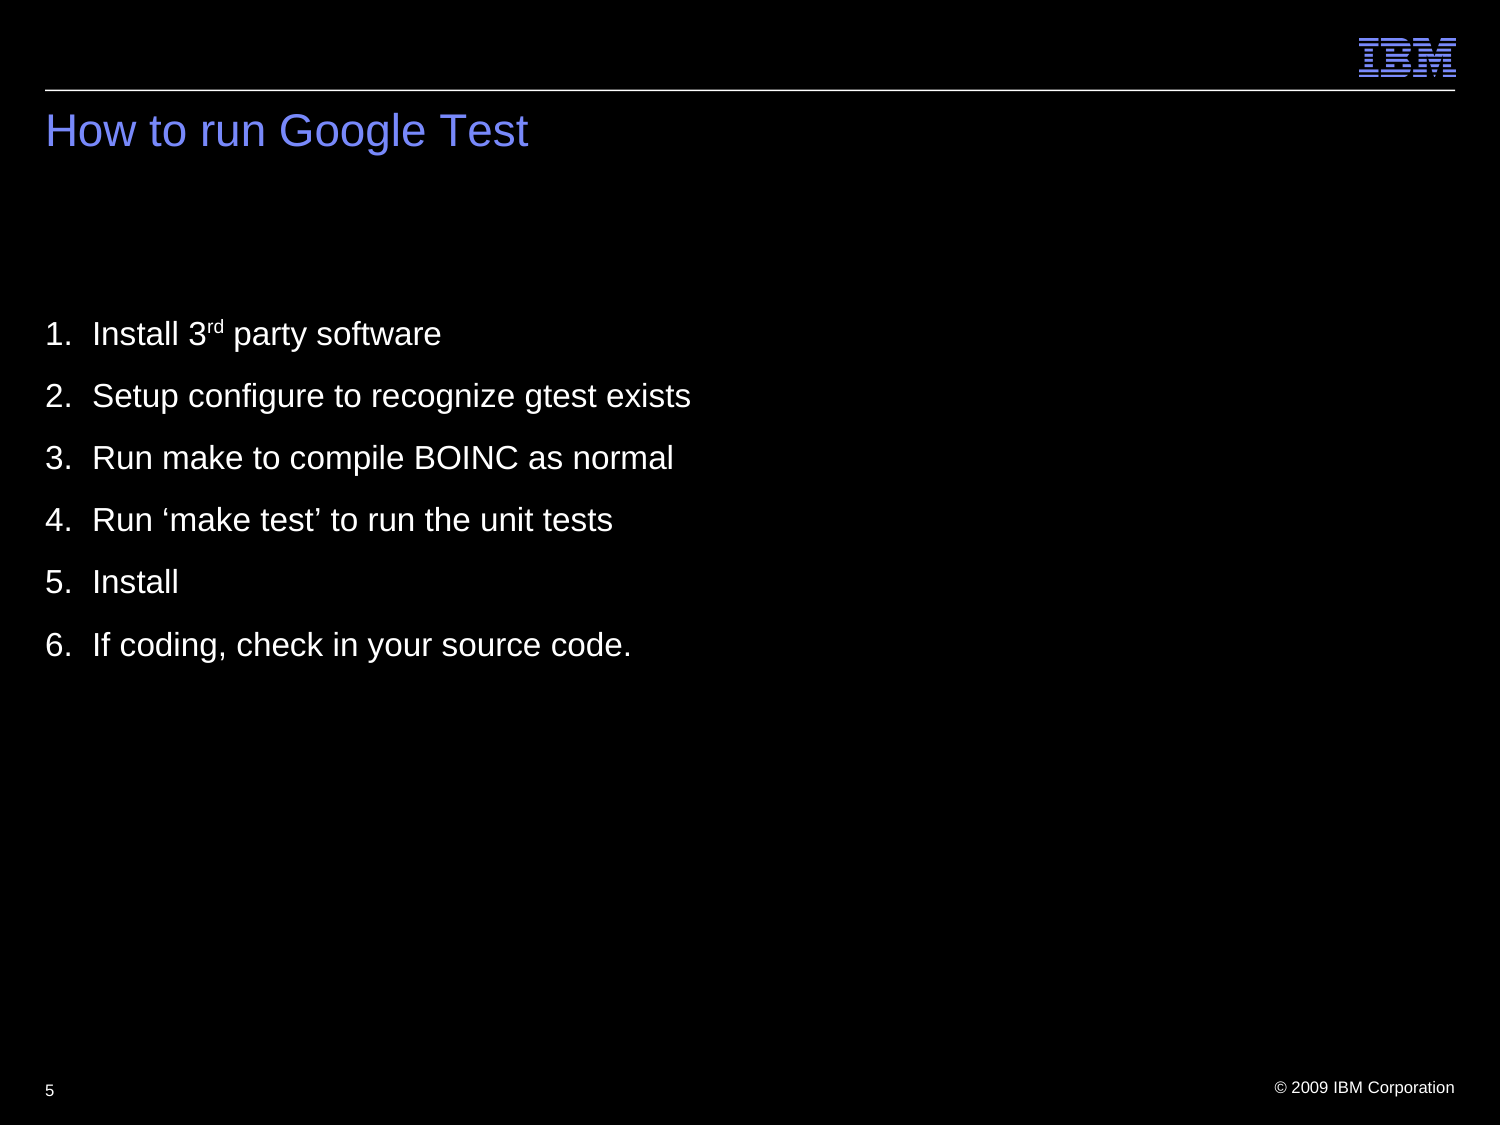

# How to run Google Test
 Install 3rd party software
 Setup configure to recognize gtest exists
 Run make to compile BOINC as normal
 Run ‘make test’ to run the unit tests
 Install
 If coding, check in your source code.
5